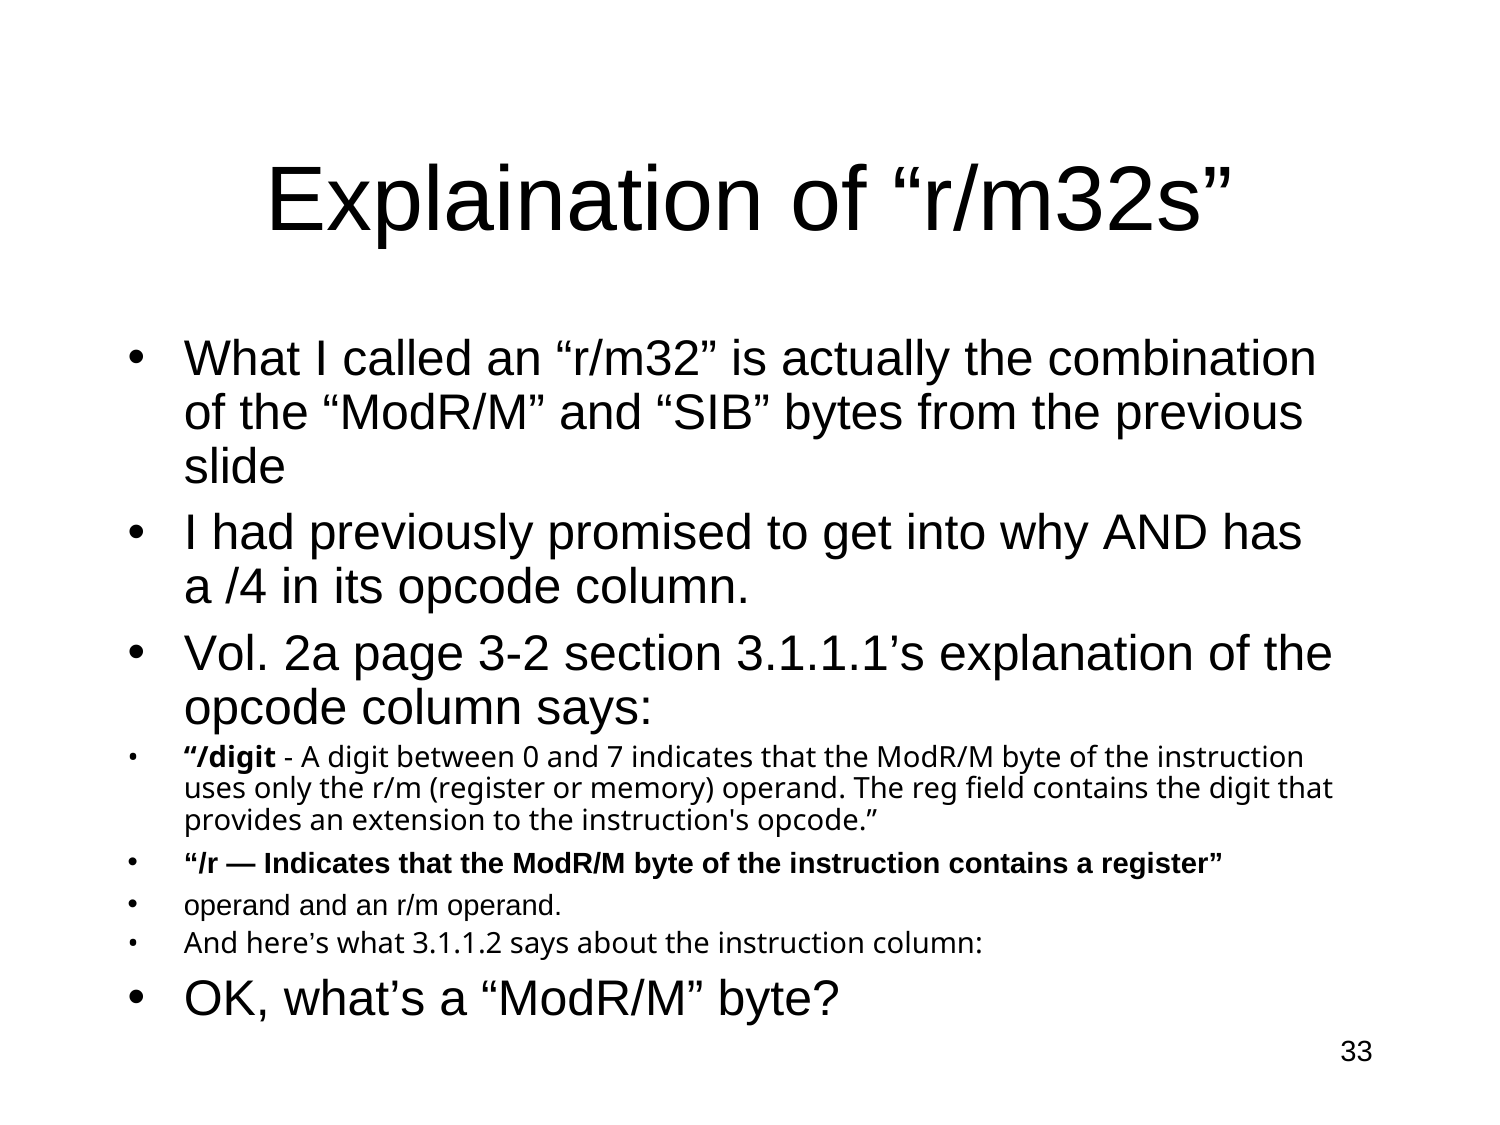

# Explaination of “r/m32s”
What I called an “r/m32” is actually the combination of the “ModR/M” and “SIB” bytes from the previous slide
I had previously promised to get into why AND has a /4 in its opcode column.
Vol. 2a page 3-2 section 3.1.1.1’s explanation of the opcode column says:
“/digit - A digit between 0 and 7 indicates that the ModR/M byte of the instruction uses only the r/m (register or memory) operand. The reg field contains the digit that provides an extension to the instruction's opcode.”
“/r — Indicates that the ModR/M byte of the instruction contains a register”
operand and an r/m operand.
And here’s what 3.1.1.2 says about the instruction column:
OK, what’s a “ModR/M” byte?